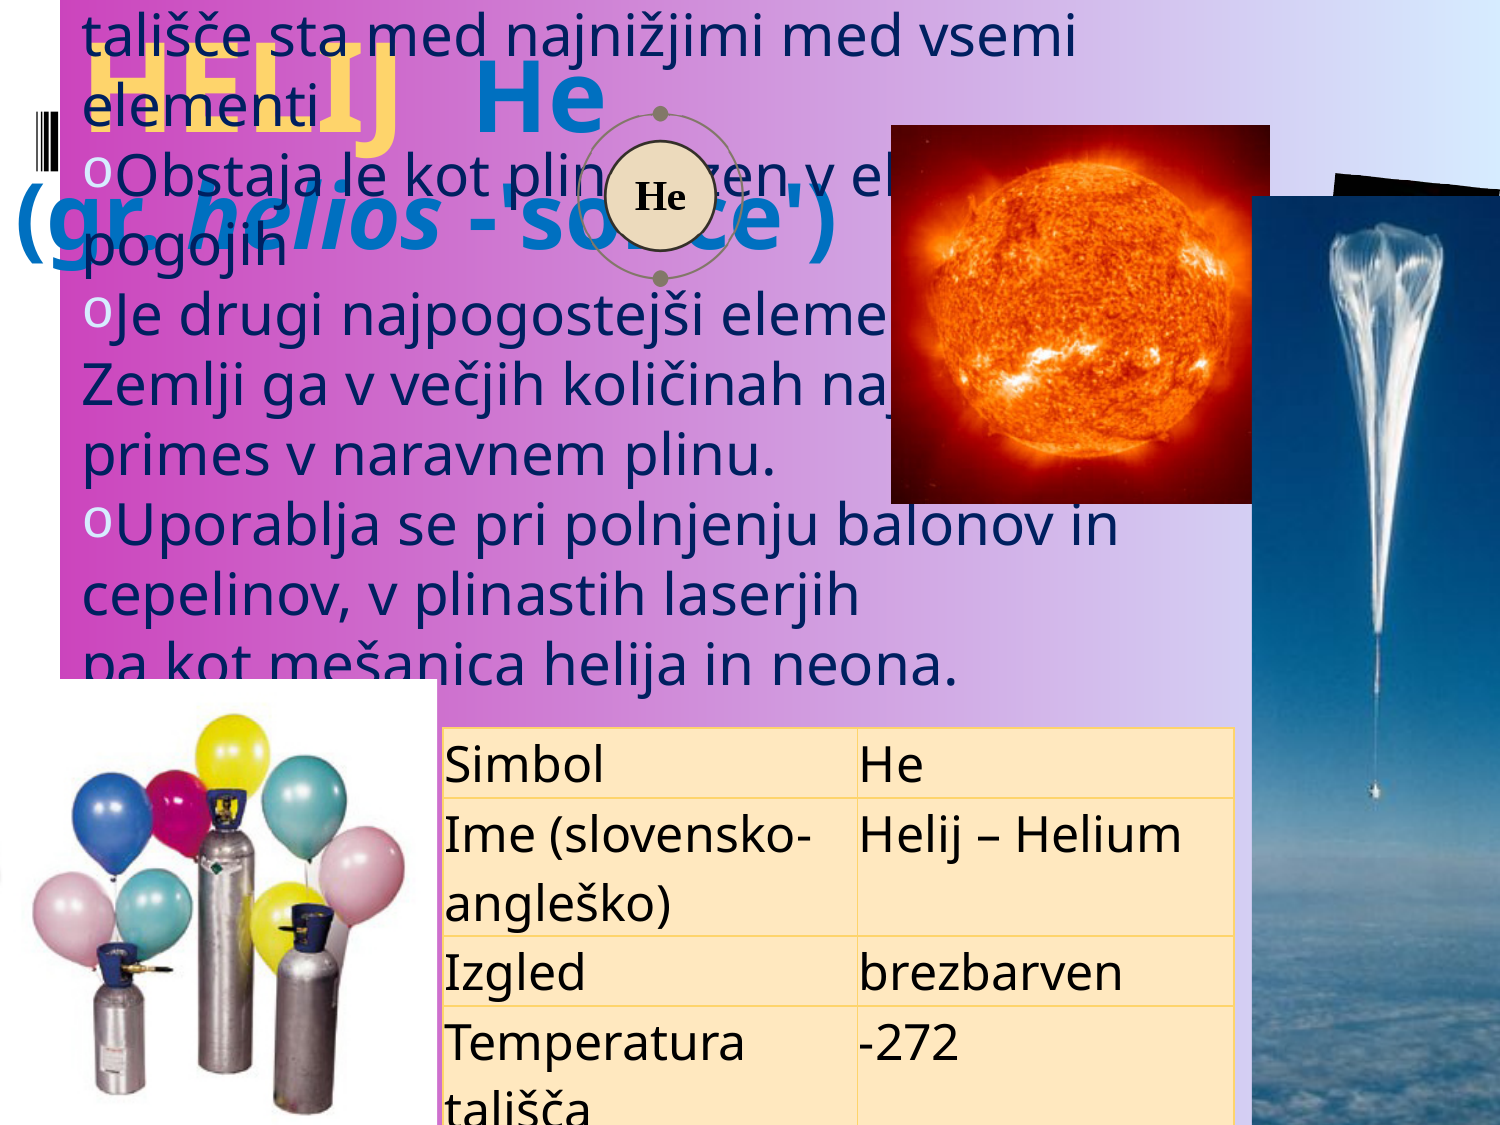

# HELIJ He (gr. helios -'sonce')
 Njegovo vrelišče  in
tališče sta med najnižjimi med vsemi elementi
Obstaja le kot plin, razen v ekstremnih pogojih
Je drugi najpogostejši element v vesolju, na
Zemlji ga v večjih količinah najdemo kot primes v naravnem plinu.
Uporablja se pri polnjenju balonov in cepelinov, v plinastih laserjih
pa kot mešanica helija in neona.
| Simbol | He |
| --- | --- |
| Ime (slovensko-angleško) | Helij – Helium |
| Izgled | brezbarven |
| Temperatura tališča | -272 |
| Temperatura vrelišča | -268.83 |